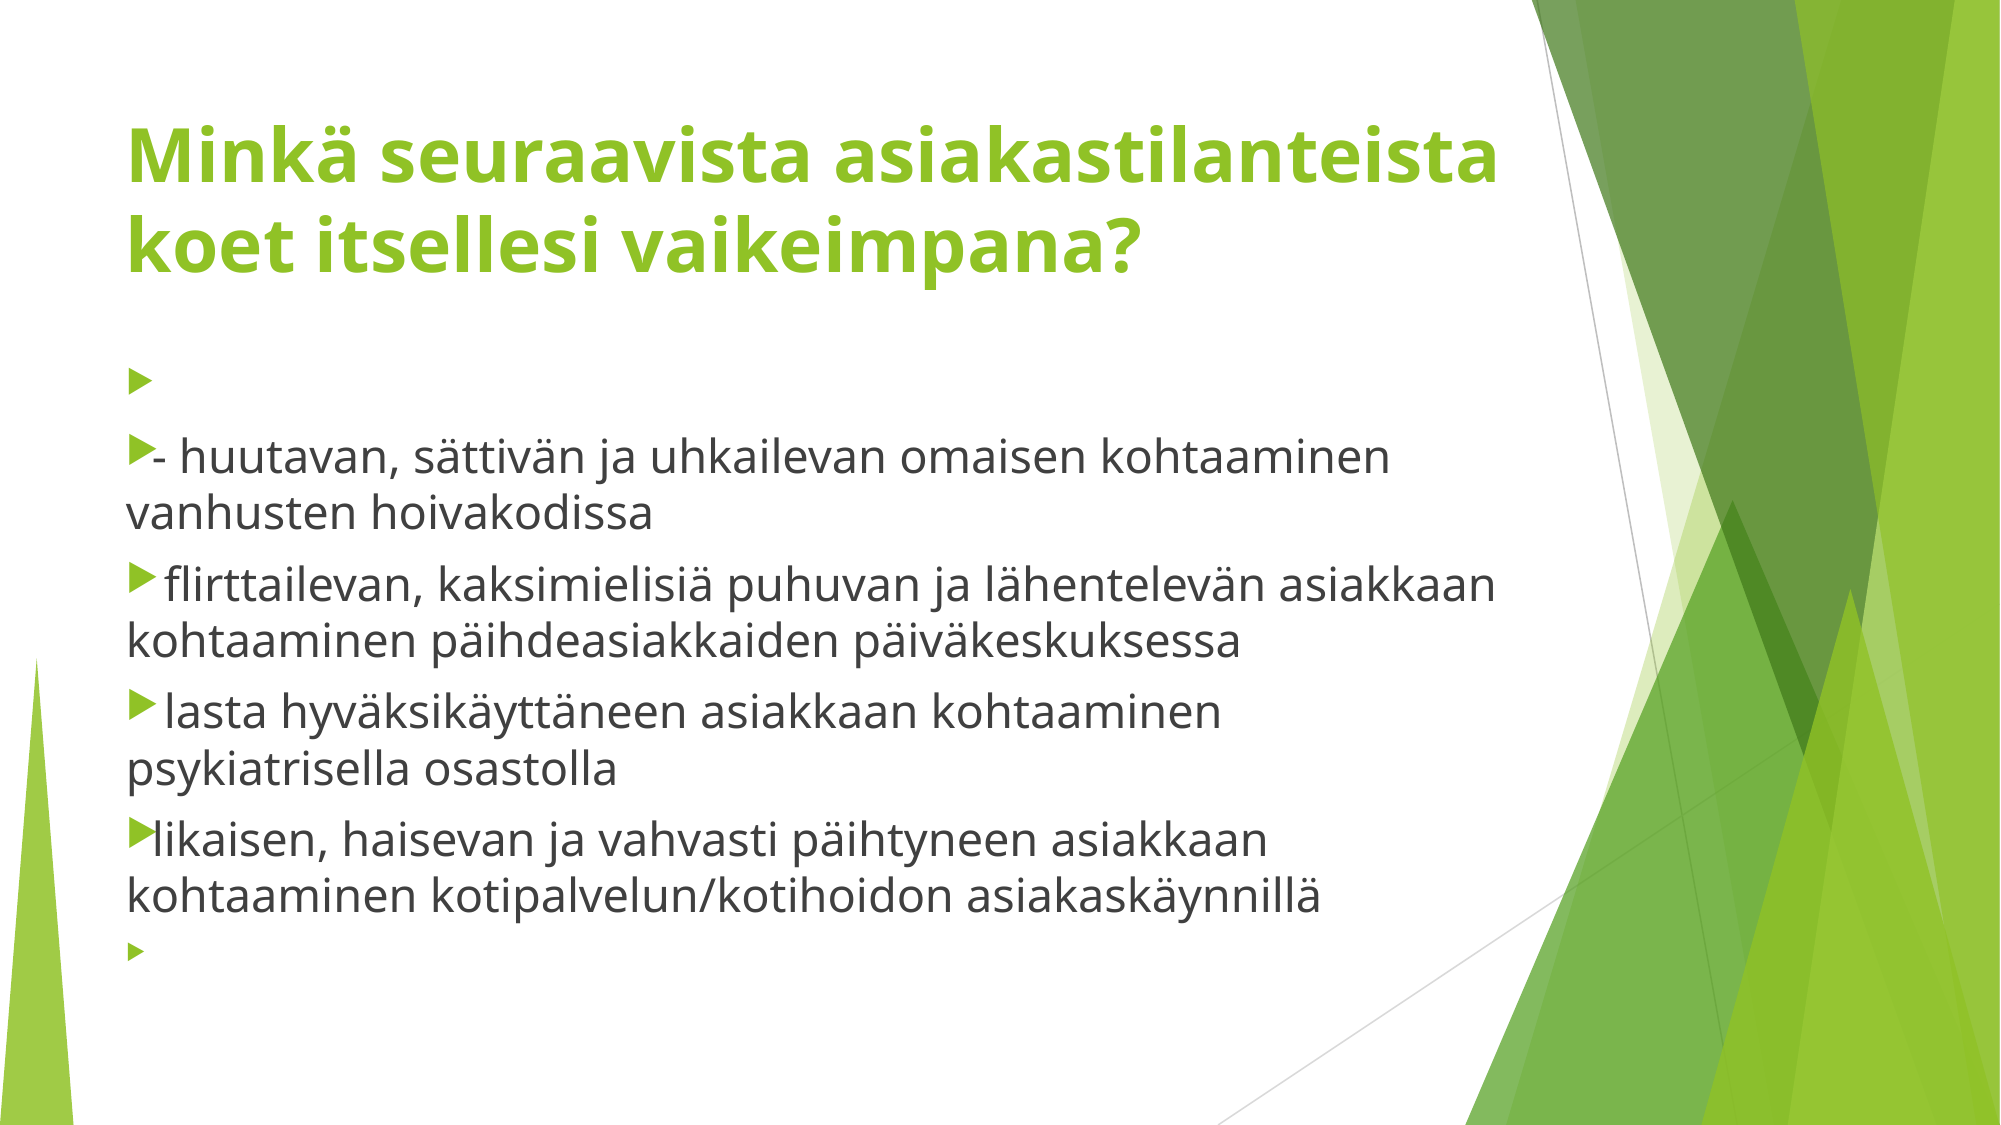

# Minkä seuraavista asiakastilanteista koet itsellesi vaikeimpana?
- huutavan, sättivän ja uhkailevan omaisen kohtaaminen vanhusten hoivakodissa
 flirttailevan, kaksimielisiä puhuvan ja lähentelevän asiakkaan kohtaaminen päihdeasiakkaiden päiväkeskuksessa
 lasta hyväksikäyttäneen asiakkaan kohtaaminen psykiatrisella osastolla
likaisen, haisevan ja vahvasti päihtyneen asiakkaan kohtaaminen kotipalvelun/kotihoidon asiakaskäynnillä